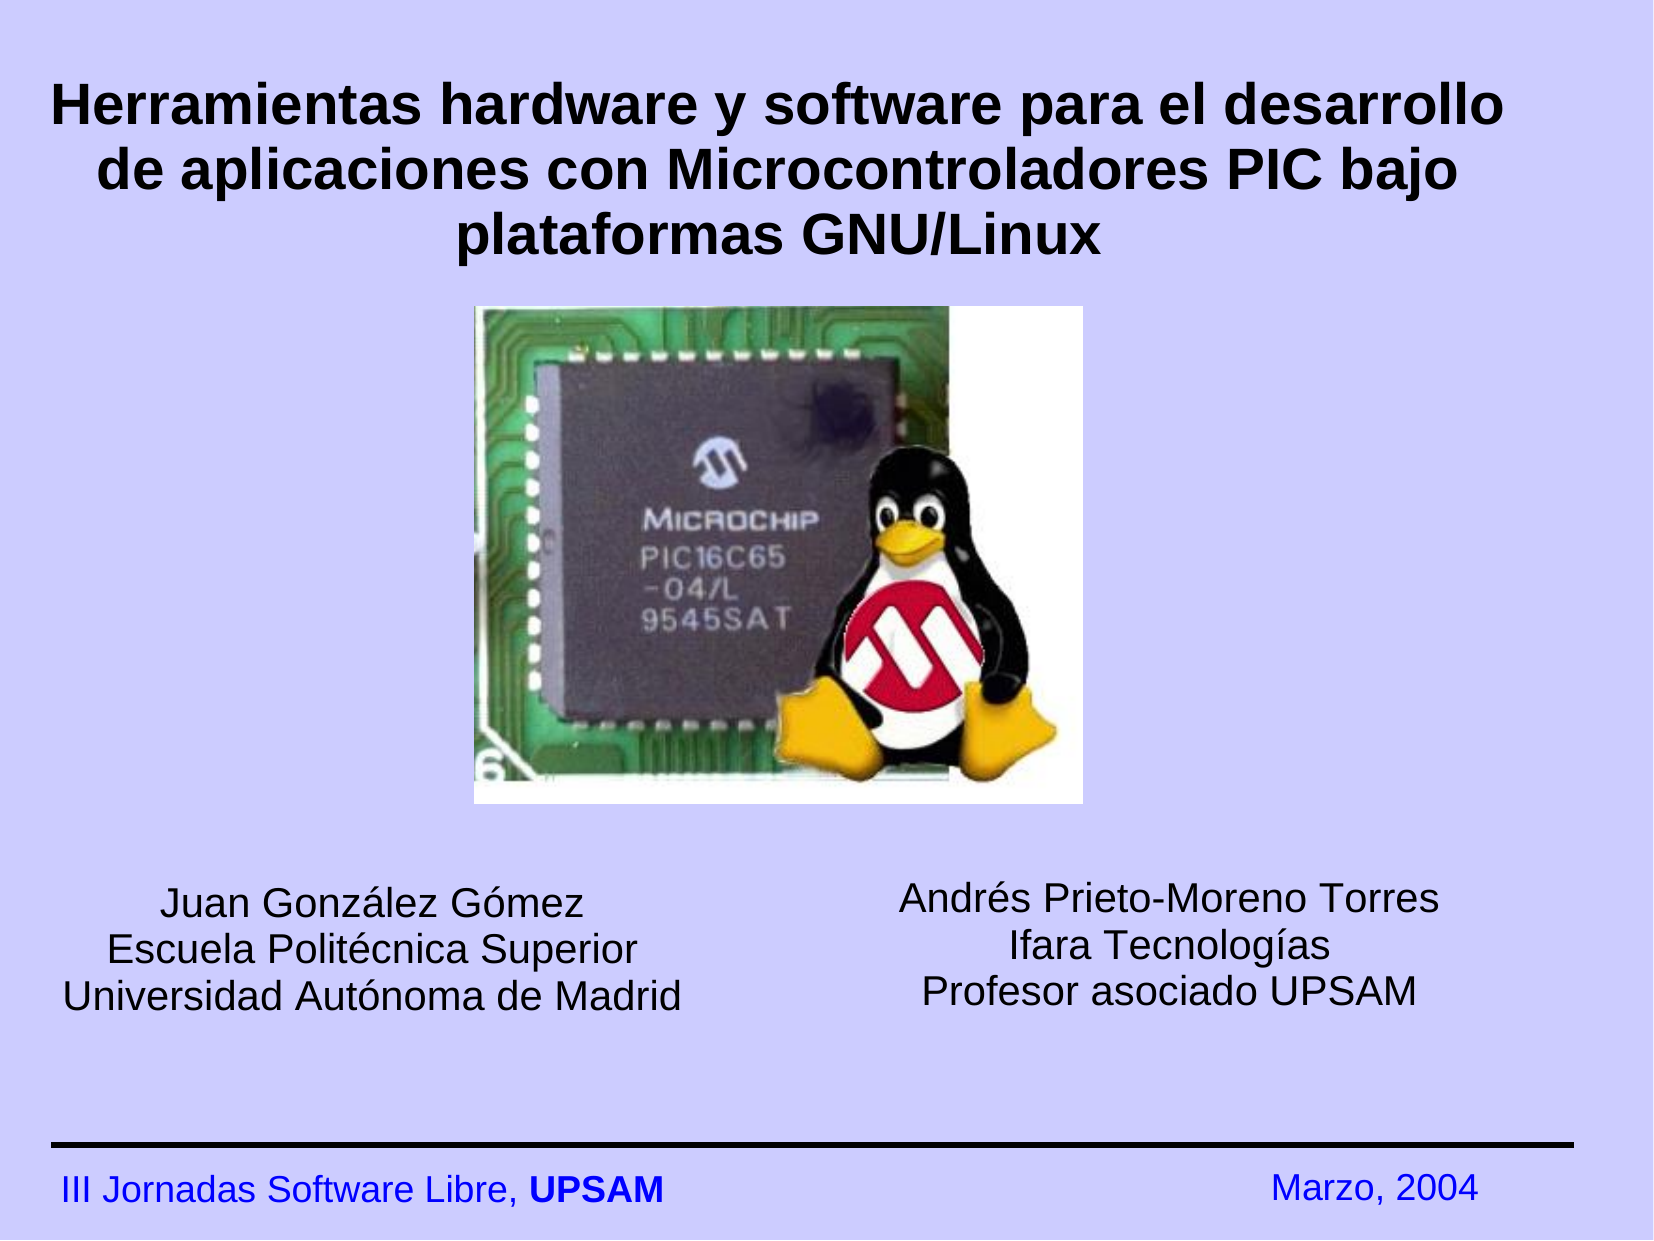

# Herramientas hardware y software para el desarrollo de aplicaciones con Microcontroladores PIC bajo plataformas GNU/Linux
Andrés Prieto-Moreno Torres
Ifara Tecnologías
Profesor asociado UPSAM
Juan González Gómez
Escuela Politécnica Superior
Universidad Autónoma de Madrid
Marzo, 2004
III Jornadas Software Libre, UPSAM